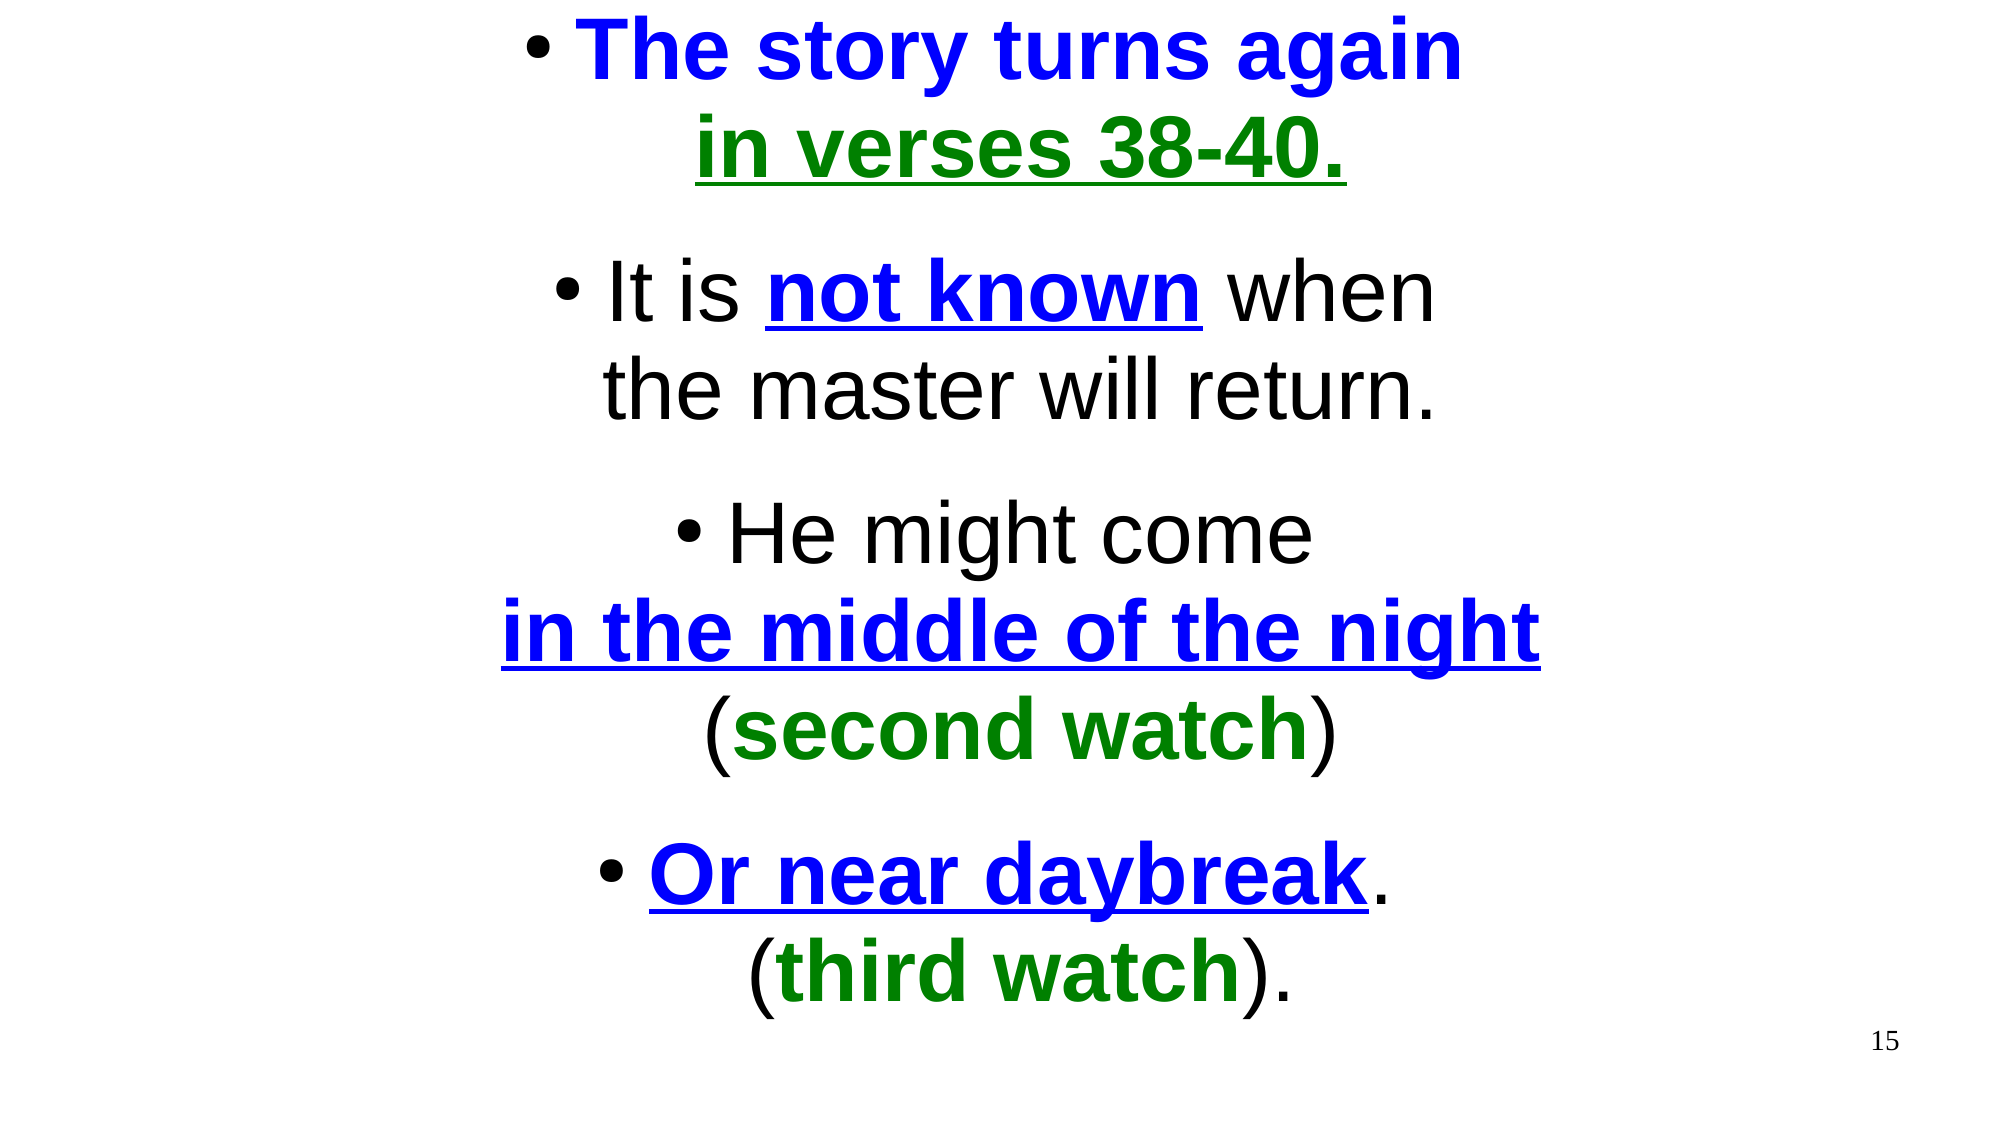

# The story turns again in verses 38-40.
It is not known when
the master will return.
He might come
in the middle of the night
(second watch)
Or near daybreak.
(third watch).
15